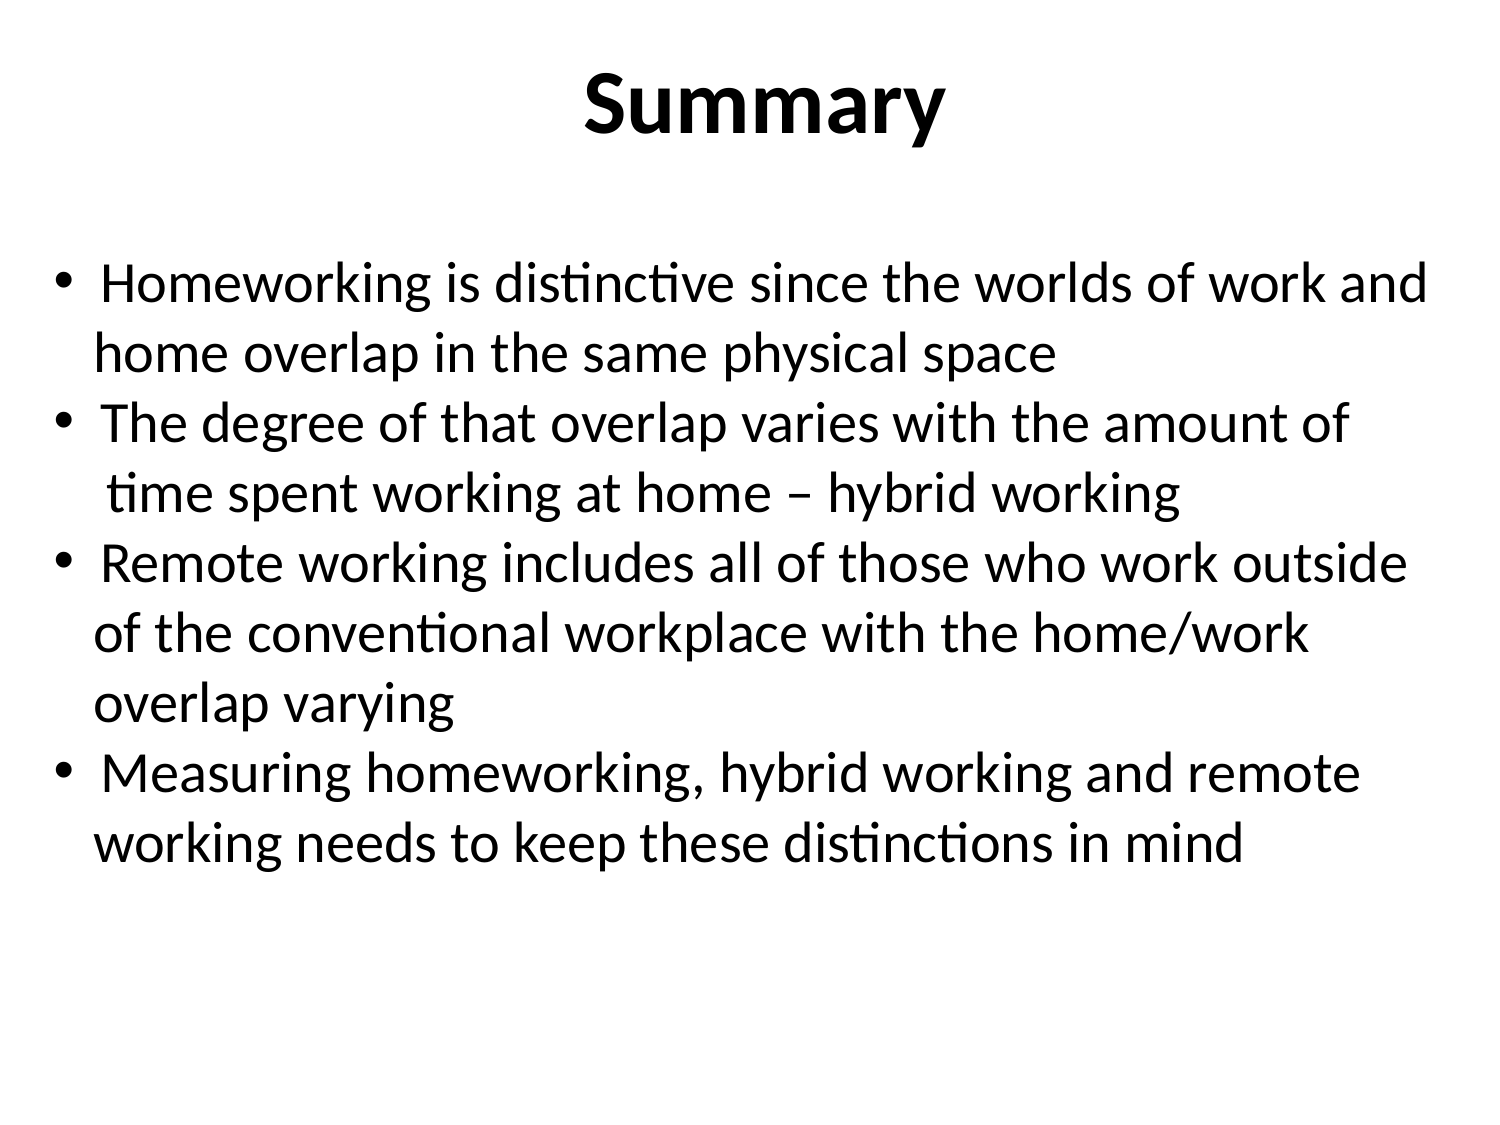

Summary
Homeworking is distinctive since the worlds of work and
 home overlap in the same physical space
The degree of that overlap varies with the amount of
 time spent working at home – hybrid working
Remote working includes all of those who work outside
 of the conventional workplace with the home/work
 overlap varying
Measuring homeworking, hybrid working and remote
 working needs to keep these distinctions in mind